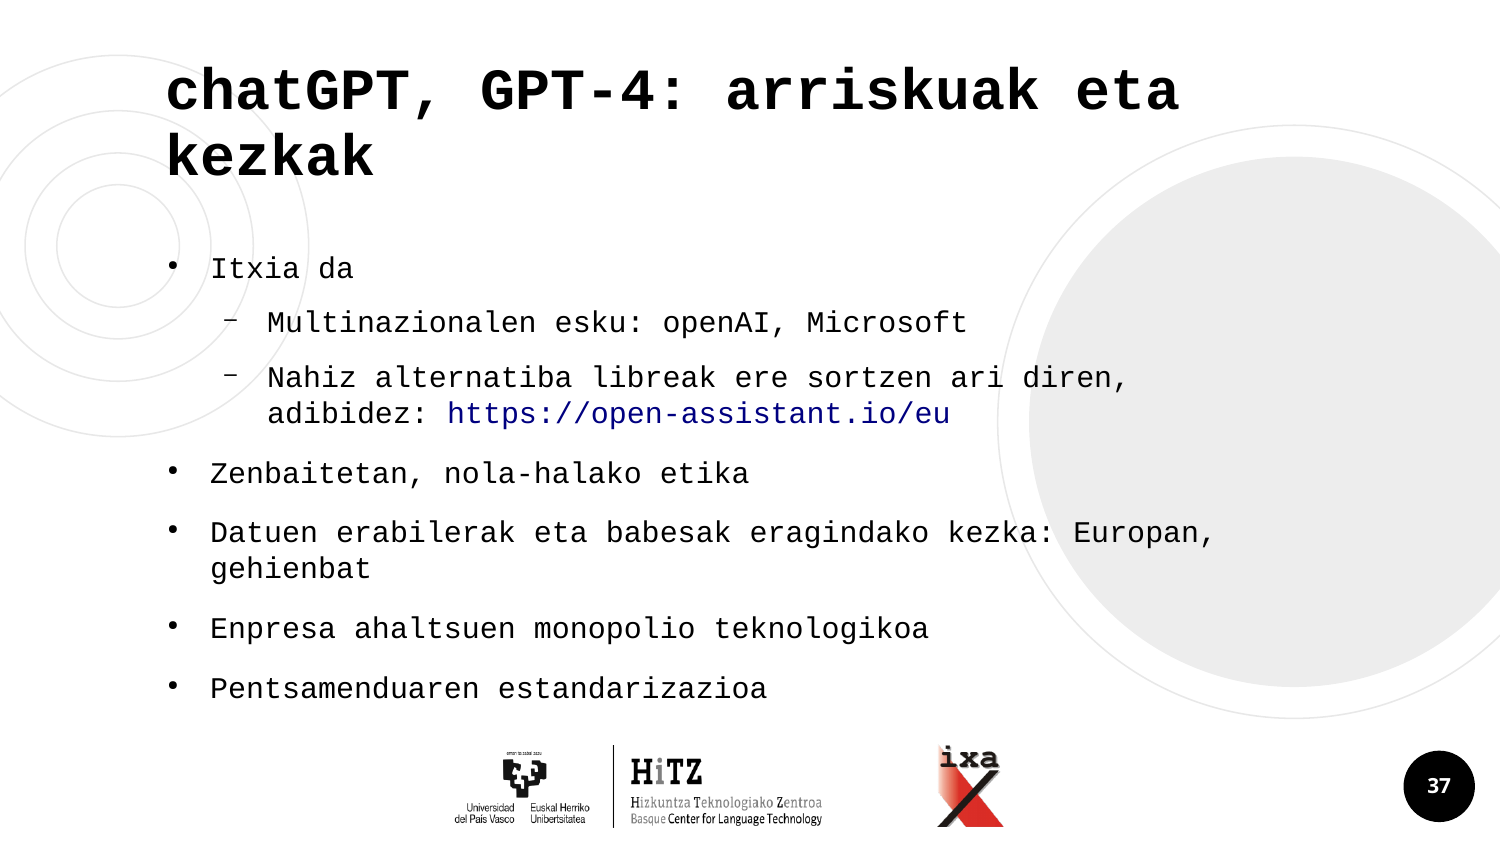

chatGPT, GPT-4: arriskuak eta kezkak
# Itxia da
Multinazionalen esku: openAI, Microsoft
Nahiz alternatiba libreak ere sortzen ari diren, adibidez: https://open-assistant.io/eu
Zenbaitetan, nola-halako etika
Datuen erabilerak eta babesak eragindako kezka: Europan, gehienbat
Enpresa ahaltsuen monopolio teknologikoa
Pentsamenduaren estandarizazioa